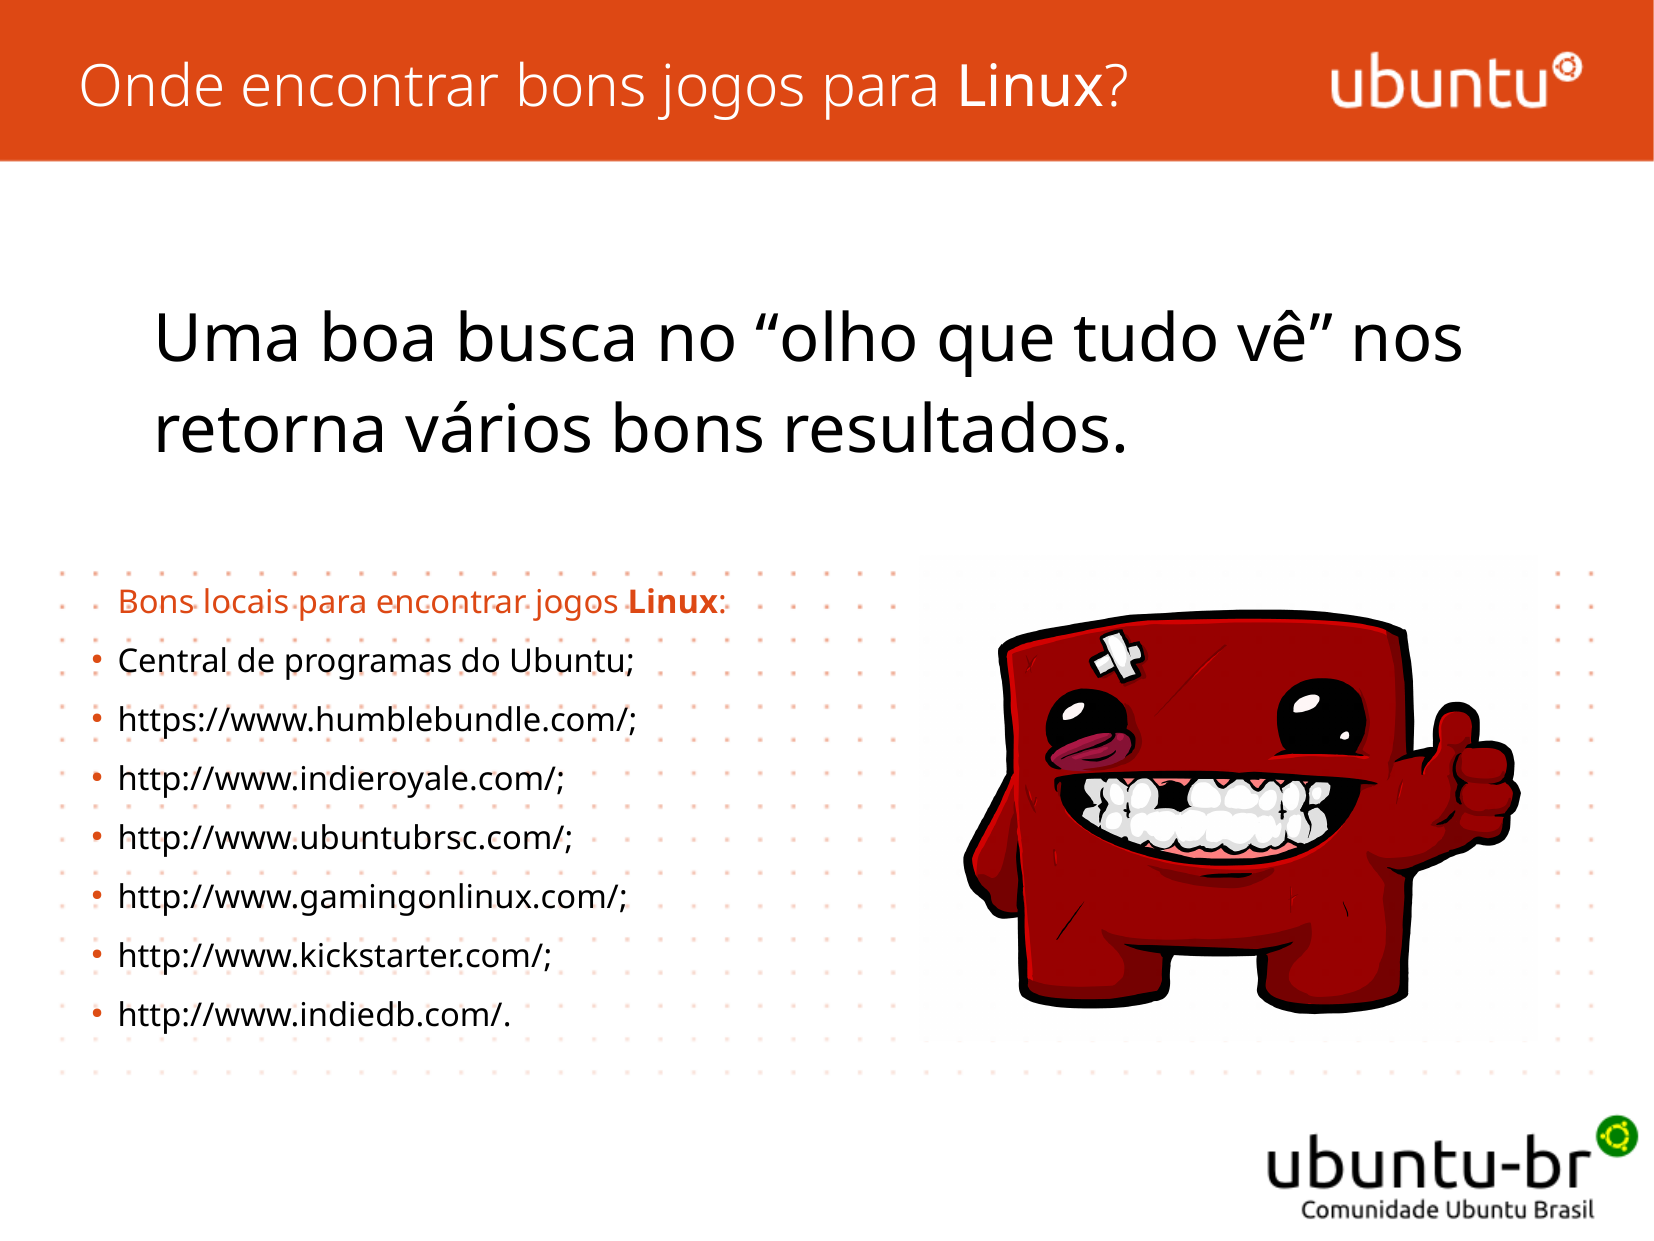

# Onde encontrar bons jogos para Linux?
Uma boa busca no “olho que tudo vê” nos retorna vários bons resultados.
Bons locais para encontrar jogos Linux:
Central de programas do Ubuntu;
https://www.humblebundle.com/;
http://www.indieroyale.com/;
http://www.ubuntubrsc.com/;
http://www.gamingonlinux.com/;
http://www.kickstarter.com/;
http://www.indiedb.com/.